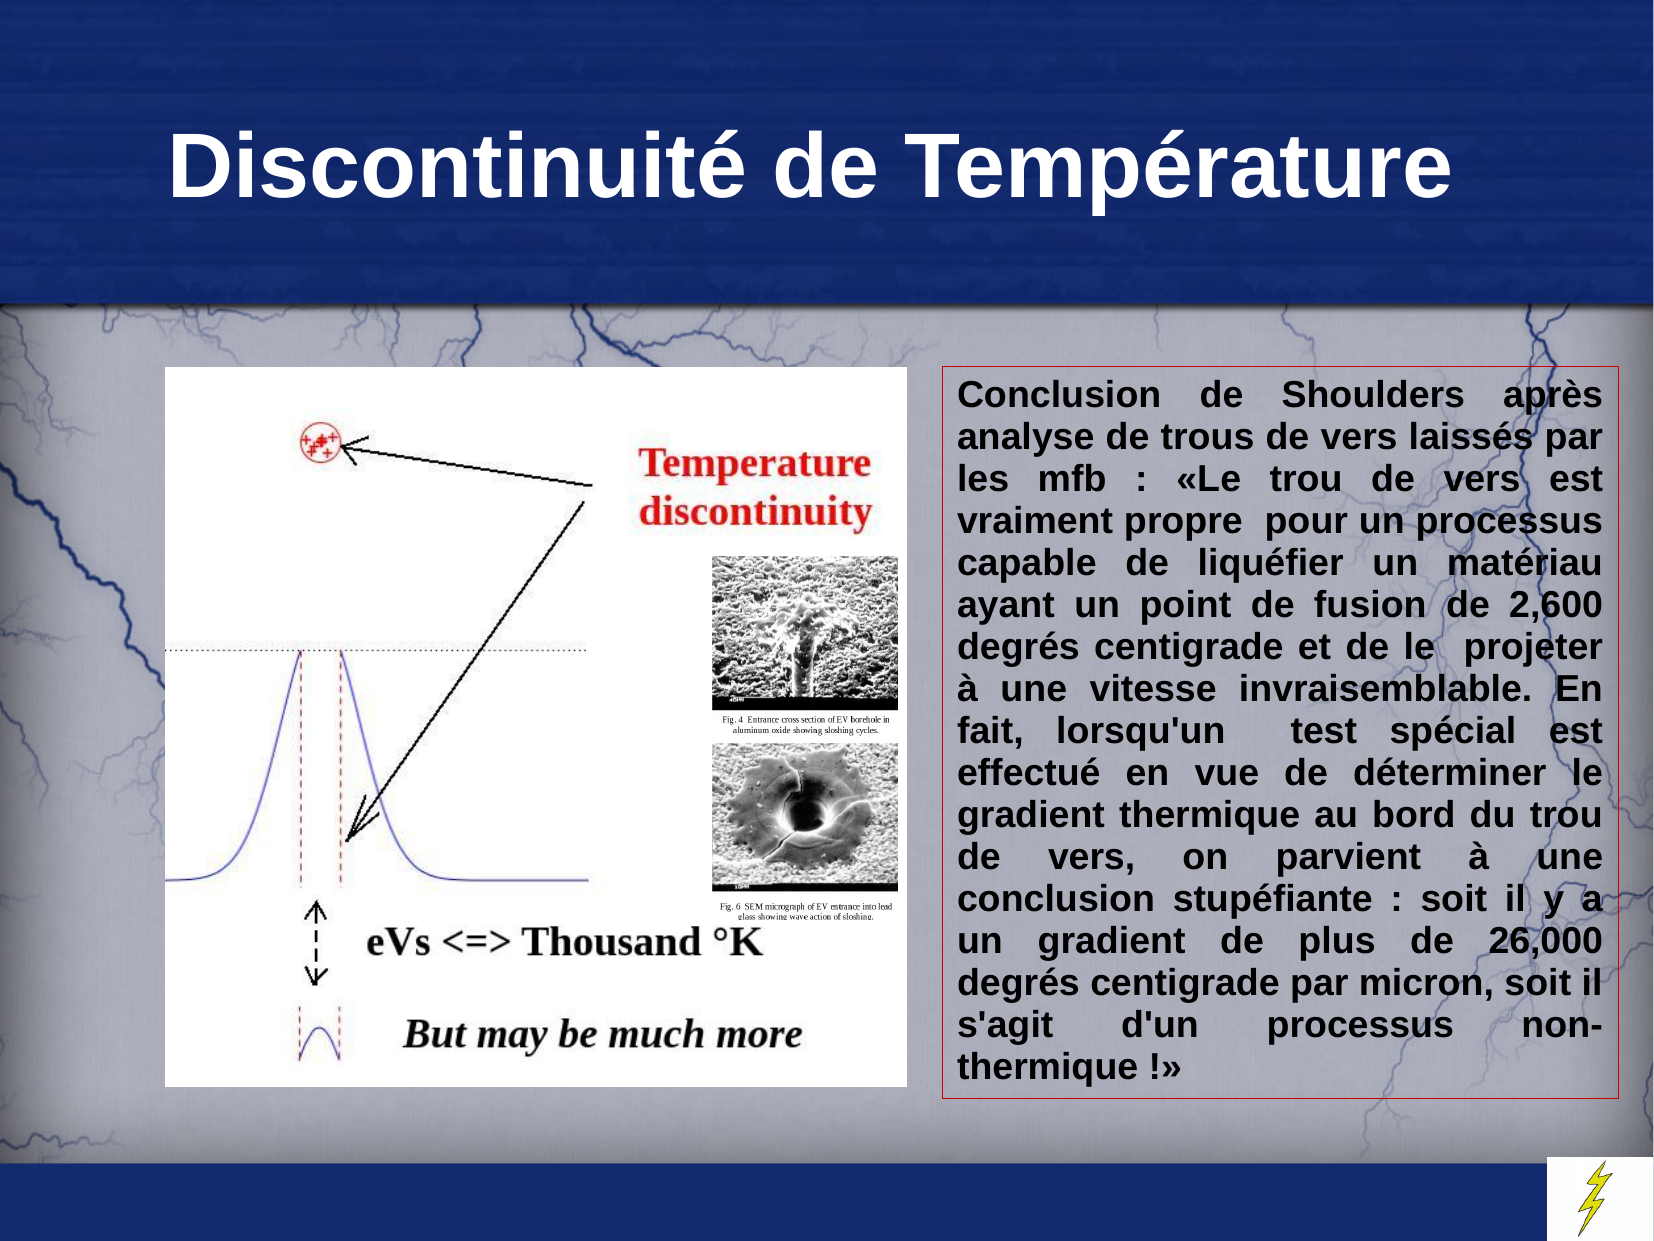

# Discontinuité de Température
Conclusion de Shoulders après analyse de trous de vers laissés par les mfb : «Le trou de vers est vraiment propre pour un processus capable de liquéfier un matériau ayant un point de fusion de 2,600 degrés centigrade et de le projeter à une vitesse invraisemblable. En fait, lorsqu'un test spécial est effectué en vue de déterminer le gradient thermique au bord du trou de vers, on parvient à une conclusion stupéfiante : soit il y a un gradient de plus de 26,000 degrés centigrade par micron, soit il s'agit d'un processus non-thermique !»